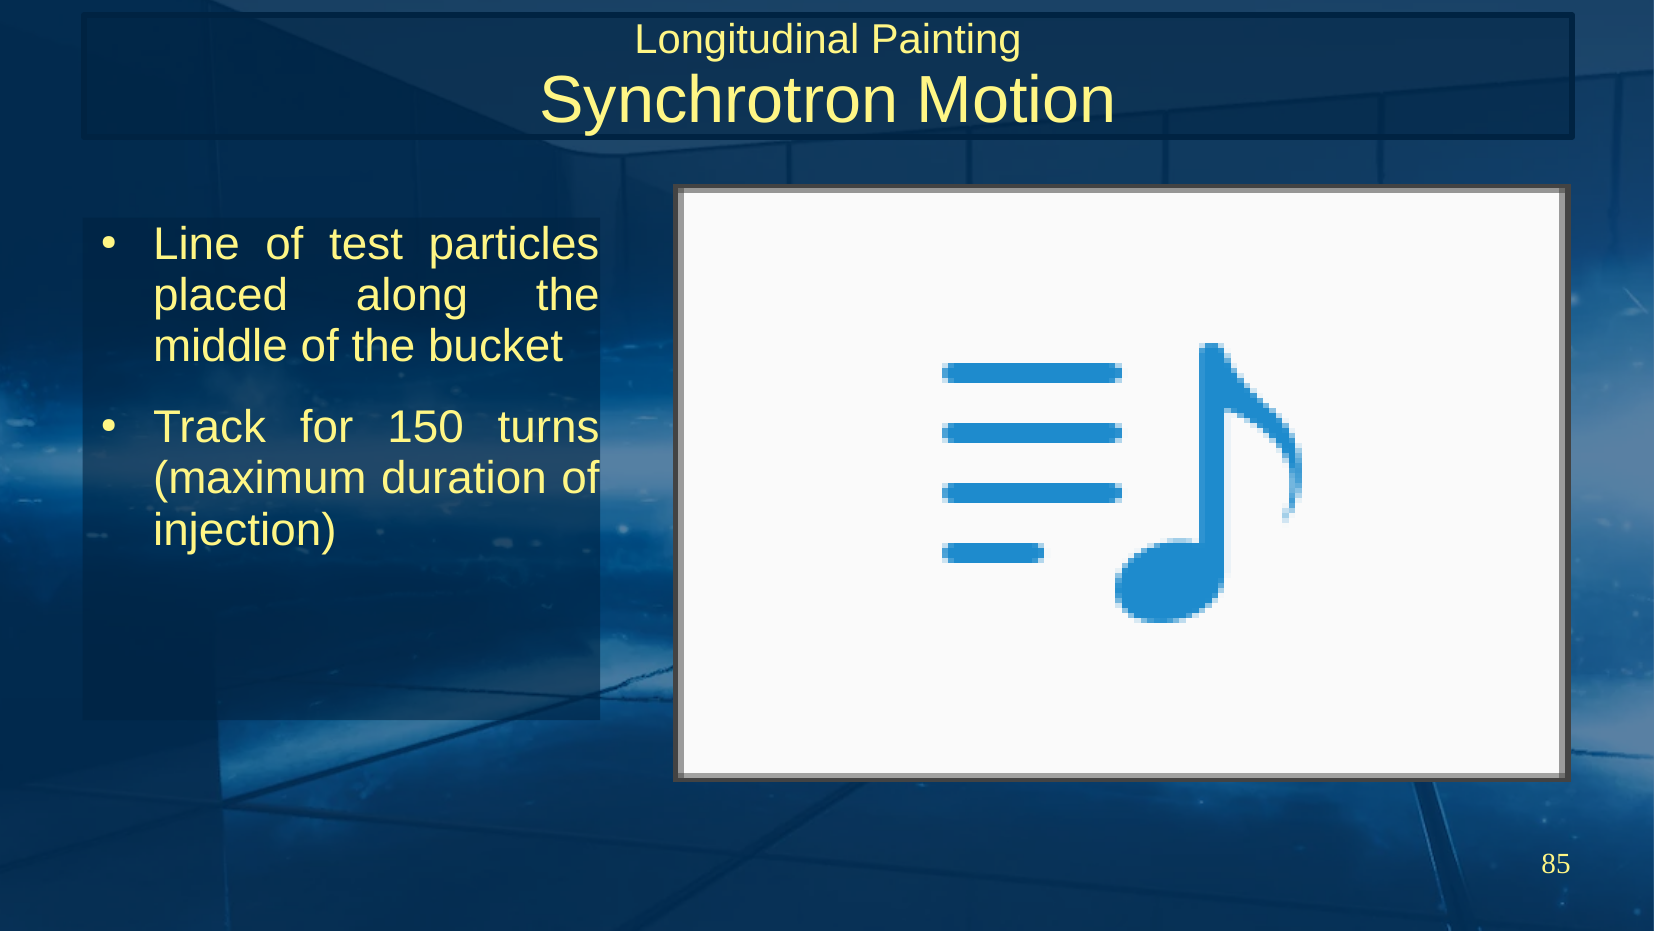

Longitudinal Painting
Synchrotron Motion
# Line of test particles placed along the middle of the bucket
Track for 150 turns (maximum duration of injection)
85